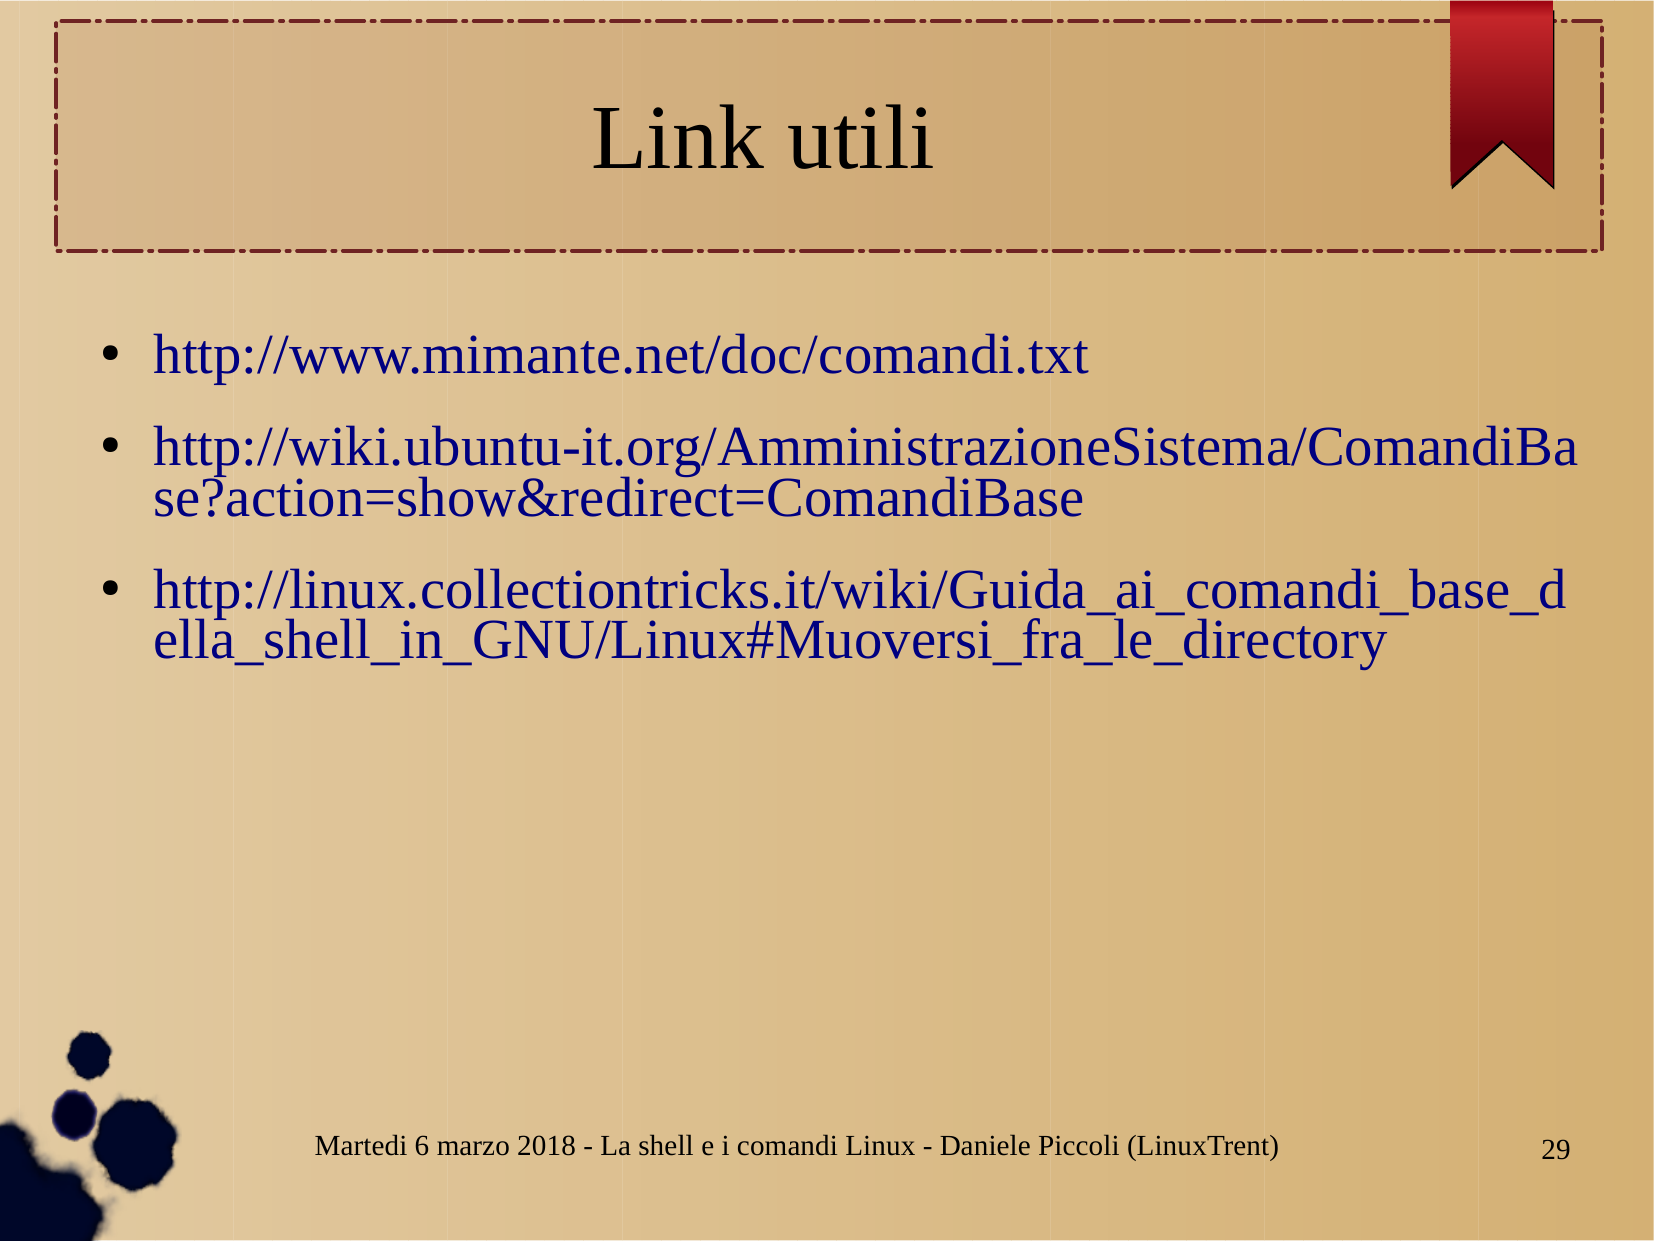

# Link utili
http://www.mimante.net/doc/comandi.txt
http://wiki.ubuntu-it.org/AmministrazioneSistema/ComandiBase?action=show&redirect=ComandiBase
http://linux.collectiontricks.it/wiki/Guida_ai_comandi_base_della_shell_in_GNU/Linux#Muoversi_fra_le_directory
Martedi 6 marzo 2018 - La shell e i comandi Linux - Daniele Piccoli (LinuxTrent)
29